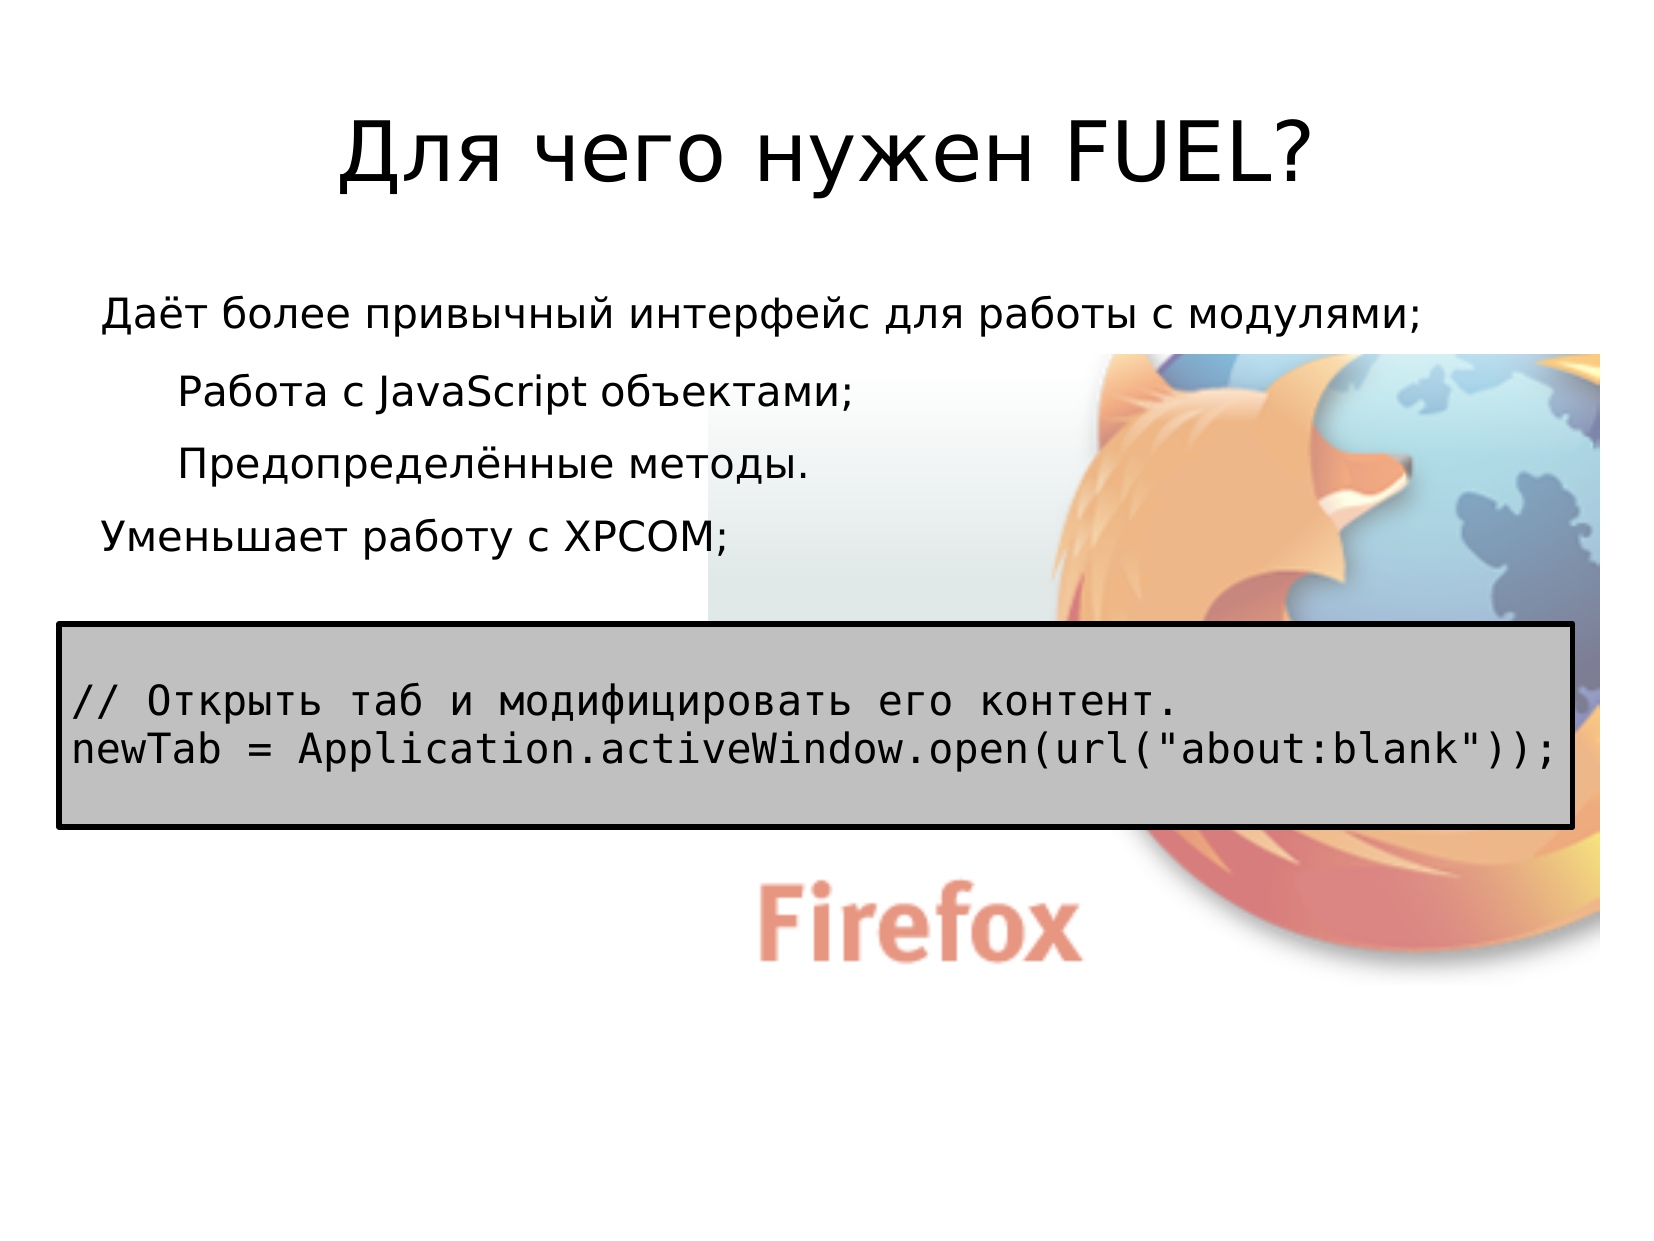

# Для чего нужен FUEL?
Даёт более привычный интерфейс для работы с модулями;
Работа с JavaScript объектами;
Предопределённые методы.
Уменьшает работу с XPCOM;
// Открыть таб и модифицировать его контент.
newTab = Application.activeWindow.open(url("about:blank"));